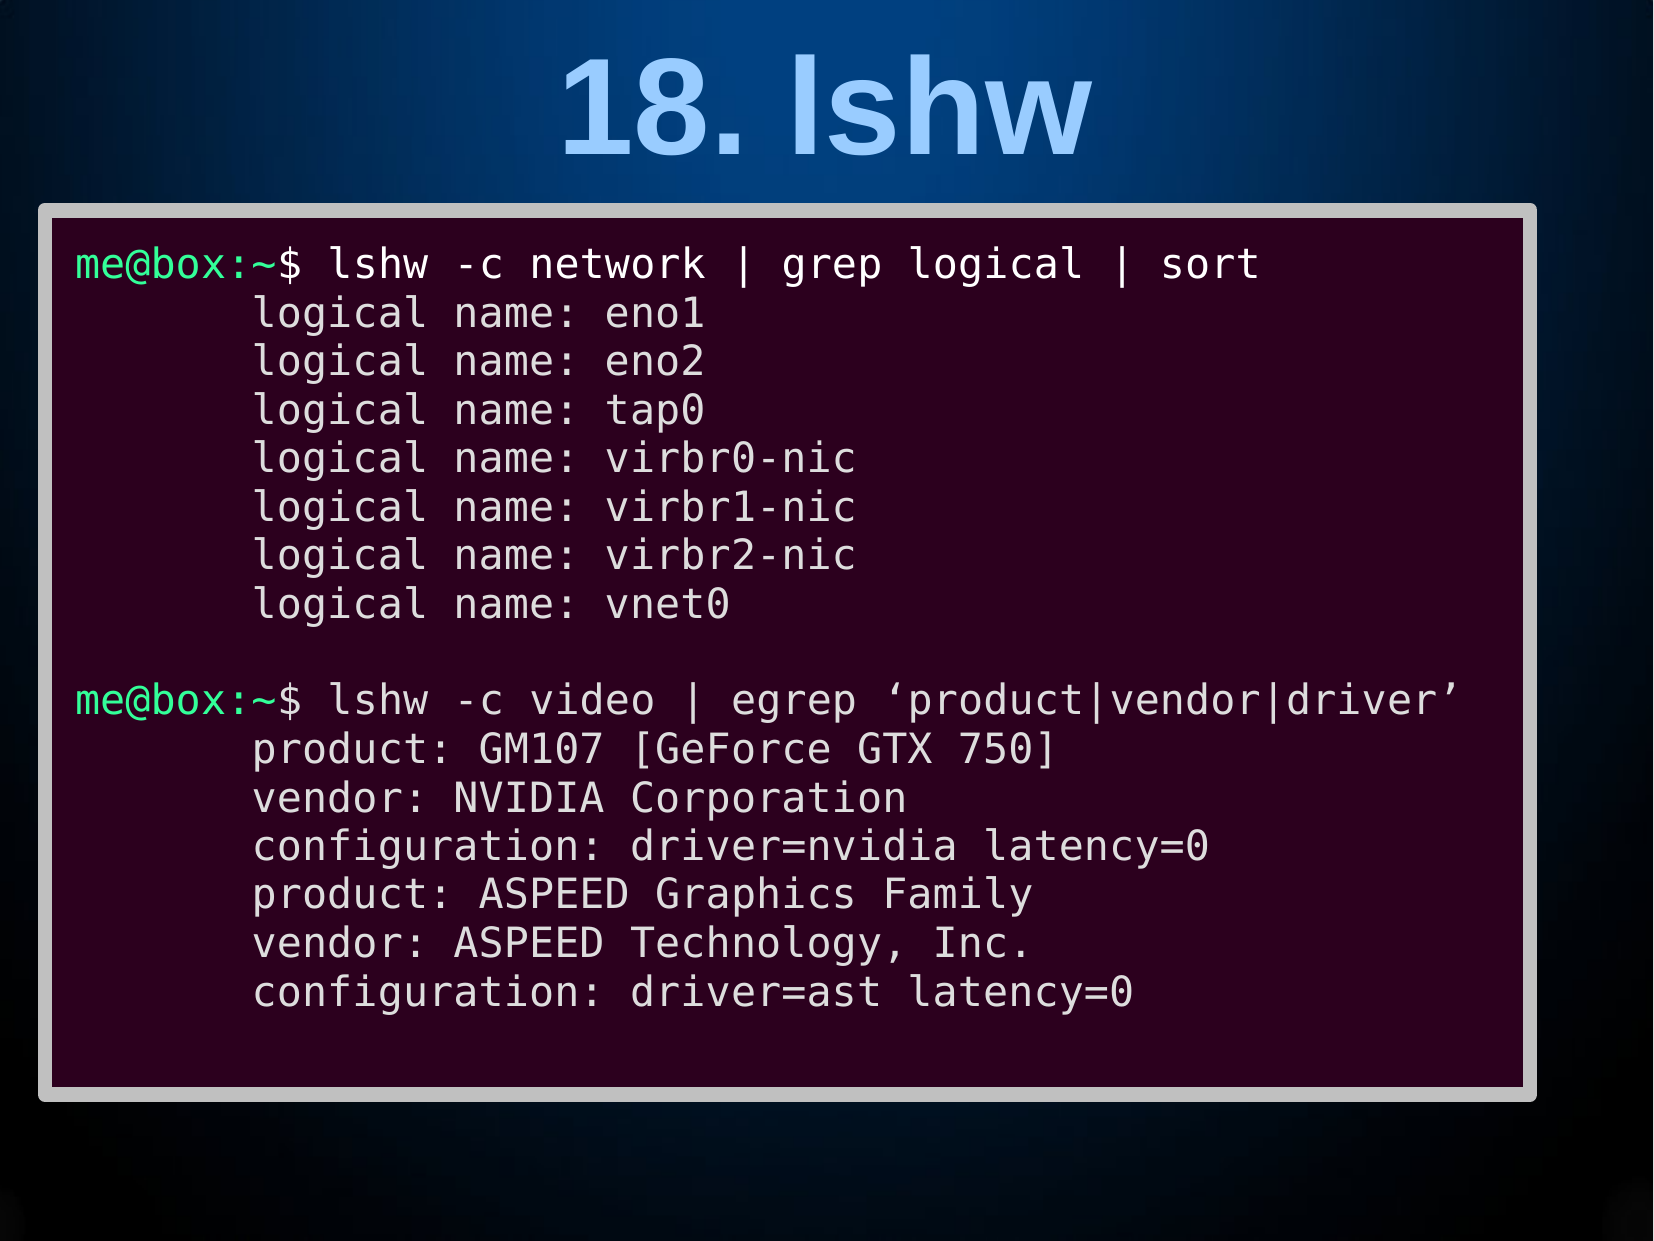

# 18. lshw
me@box:~$ lshw -c network | grep logical | sort
 logical name: eno1
 logical name: eno2
 logical name: tap0
 logical name: virbr0-nic
 logical name: virbr1-nic
 logical name: virbr2-nic
 logical name: vnet0
me@box:~$ lshw -c video | egrep ‘product|vendor|driver’
 product: GM107 [GeForce GTX 750]
 vendor: NVIDIA Corporation
 configuration: driver=nvidia latency=0
 product: ASPEED Graphics Family
 vendor: ASPEED Technology, Inc.
 configuration: driver=ast latency=0